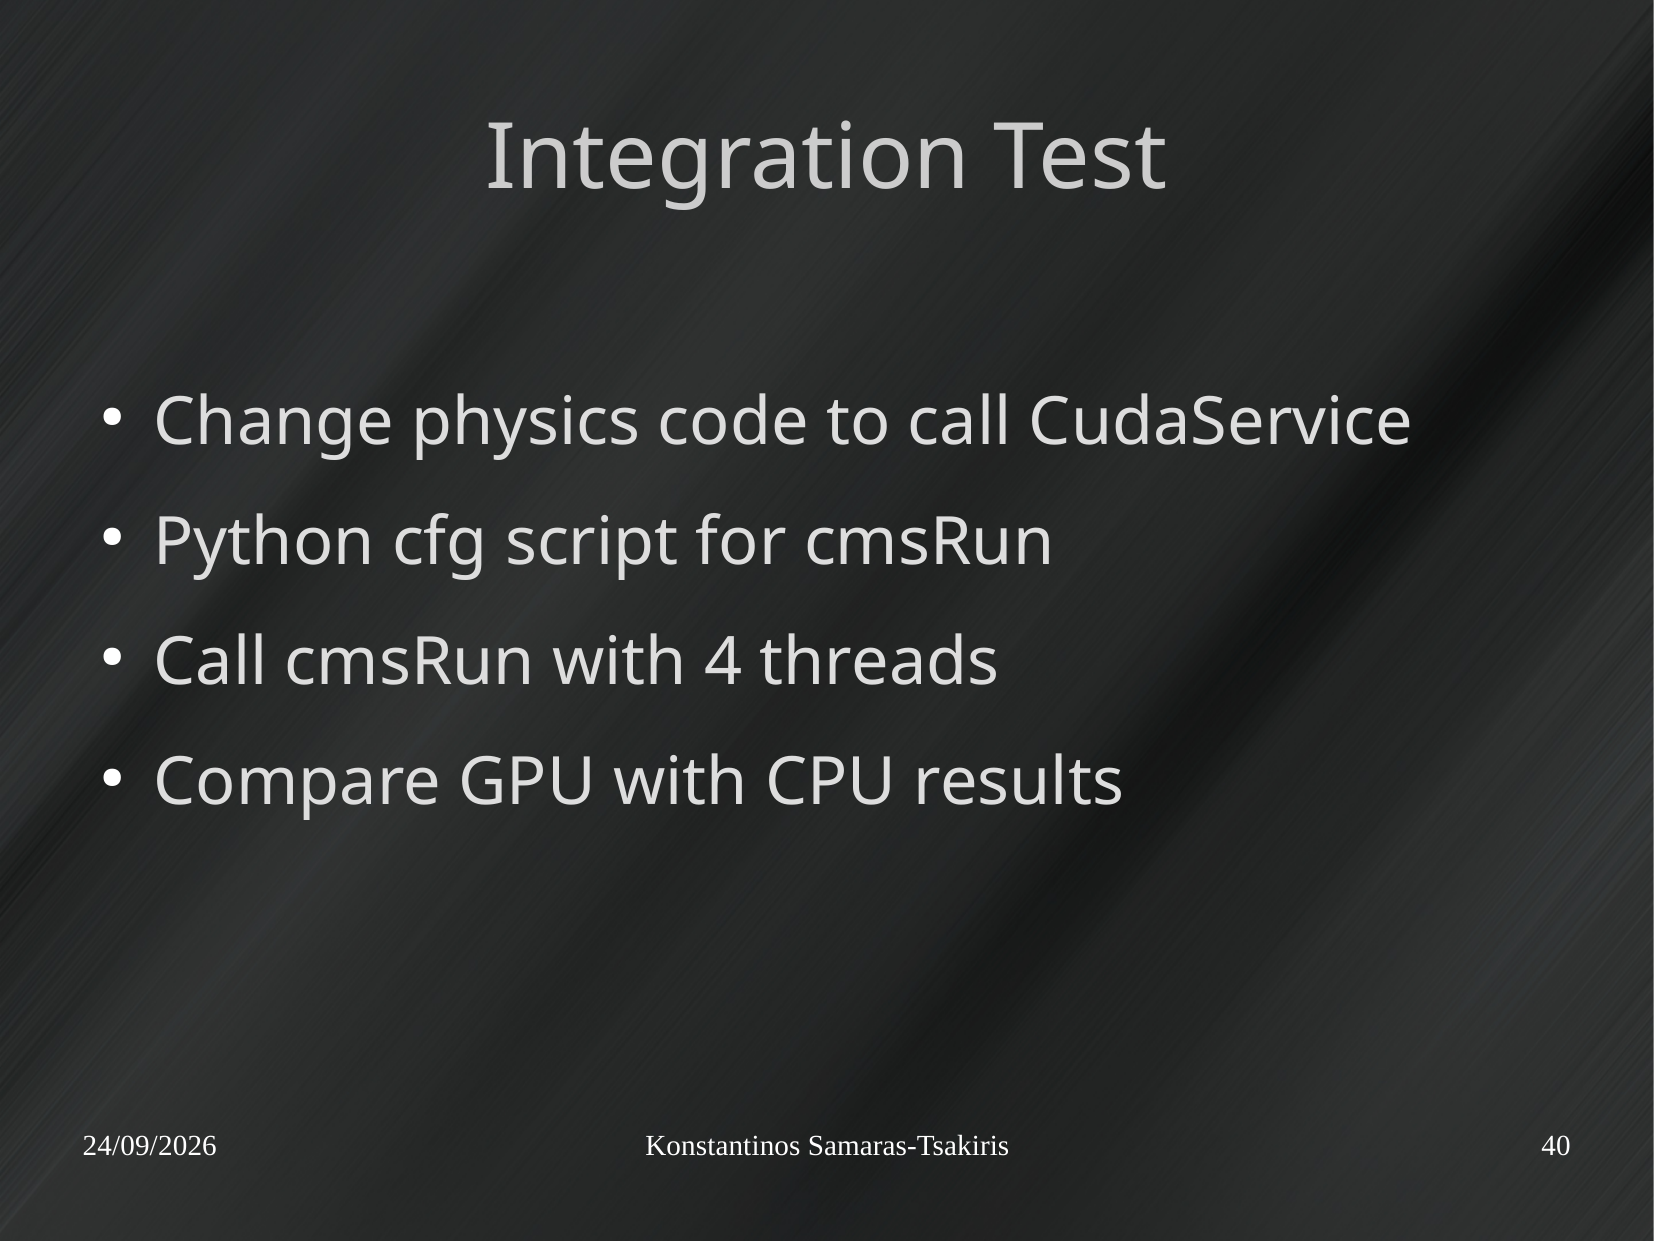

# Integration Test
Change physics code to call CudaService
Python cfg script for cmsRun
Call cmsRun with 4 threads
Compare GPU with CPU results
Konstantinos Samaras-Tsakiris
40